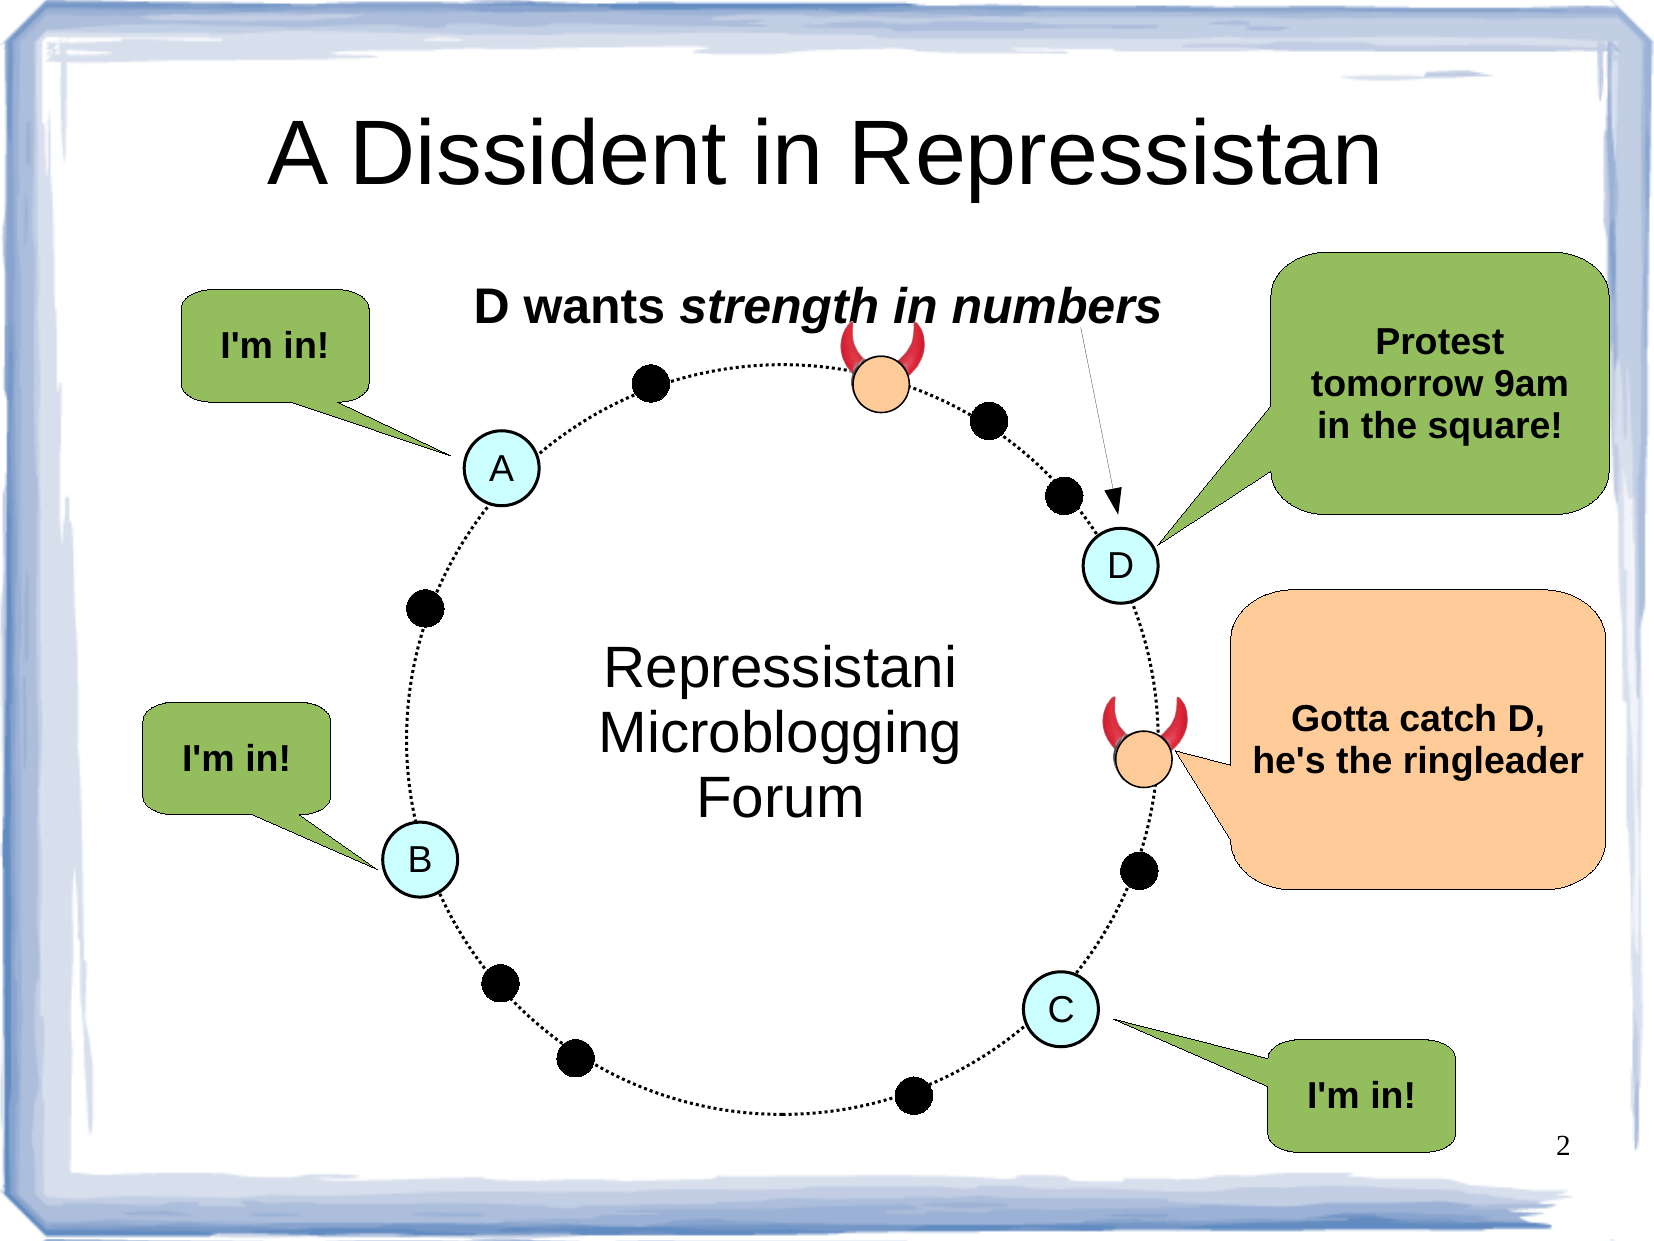

# A Dissident in Repressistan
Protest
tomorrow 9am
in the square!
D wants strength in numbers
I'm in!
Gotta catch D,
he's the ringleader
A
D
Repressistani
Microblogging Forum
I'm in!
B
C
I'm in!
2